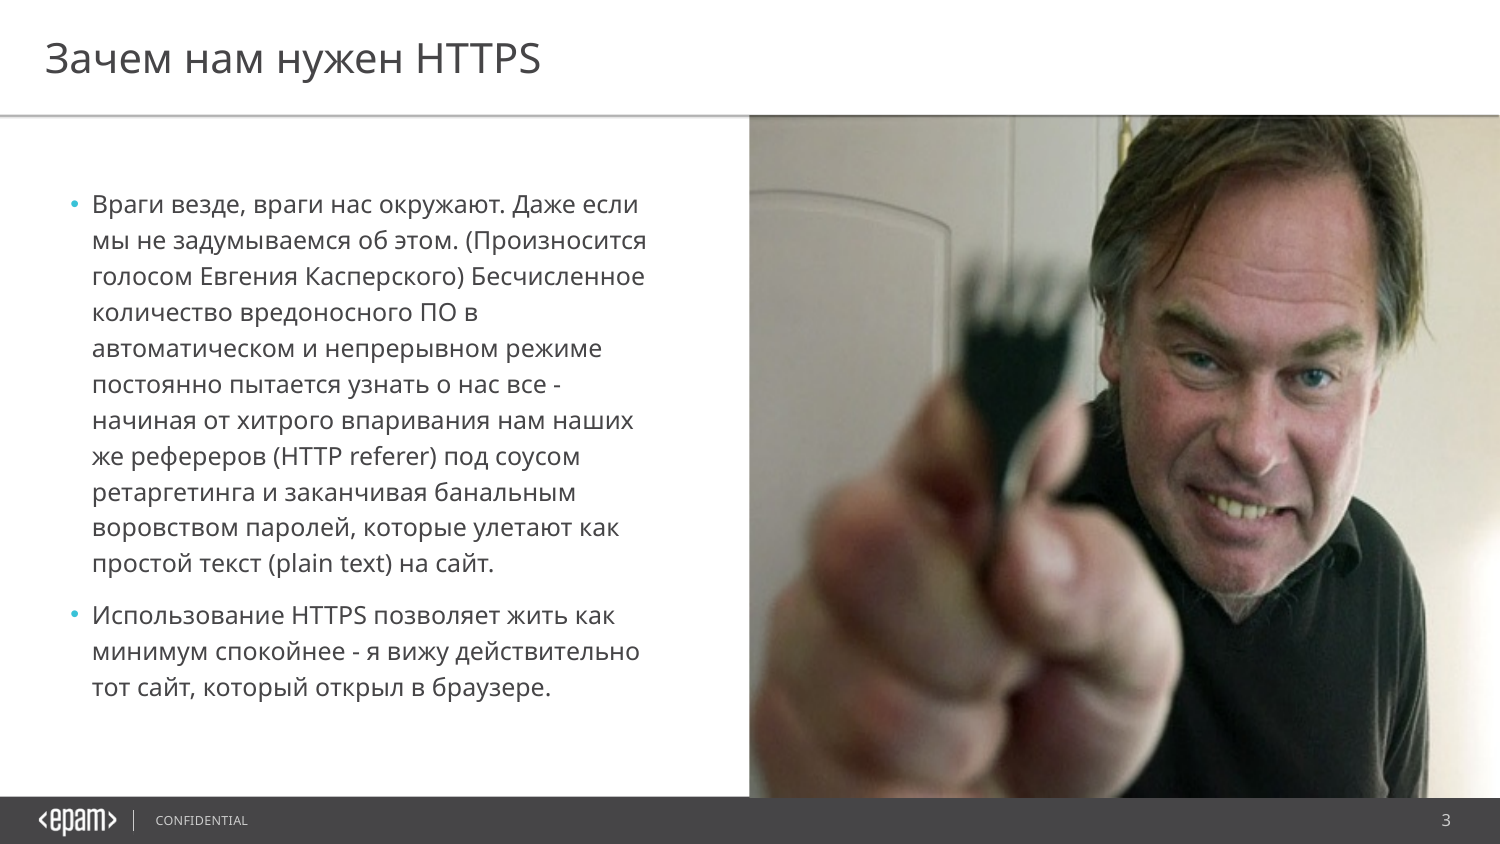

Зачем нам нужен HTTPS
# Враги везде, враги нас окружают. Даже если мы не задумываемся об этом. (Произносится голосом Евгения Касперского) Бесчисленное количество вредоносного ПО в автоматическом и непрерывном режиме постоянно пытается узнать о нас все - начиная от хитрого впаривания нам наших же рефереров (HTTP referer) под соусом ретаргетинга и заканчивая банальным воровством паролей, которые улетают как простой текст (plain text) на сайт.
Использование HTTPS позволяет жить как минимум спокойнее - я вижу действительно тот сайт, который открыл в браузере.